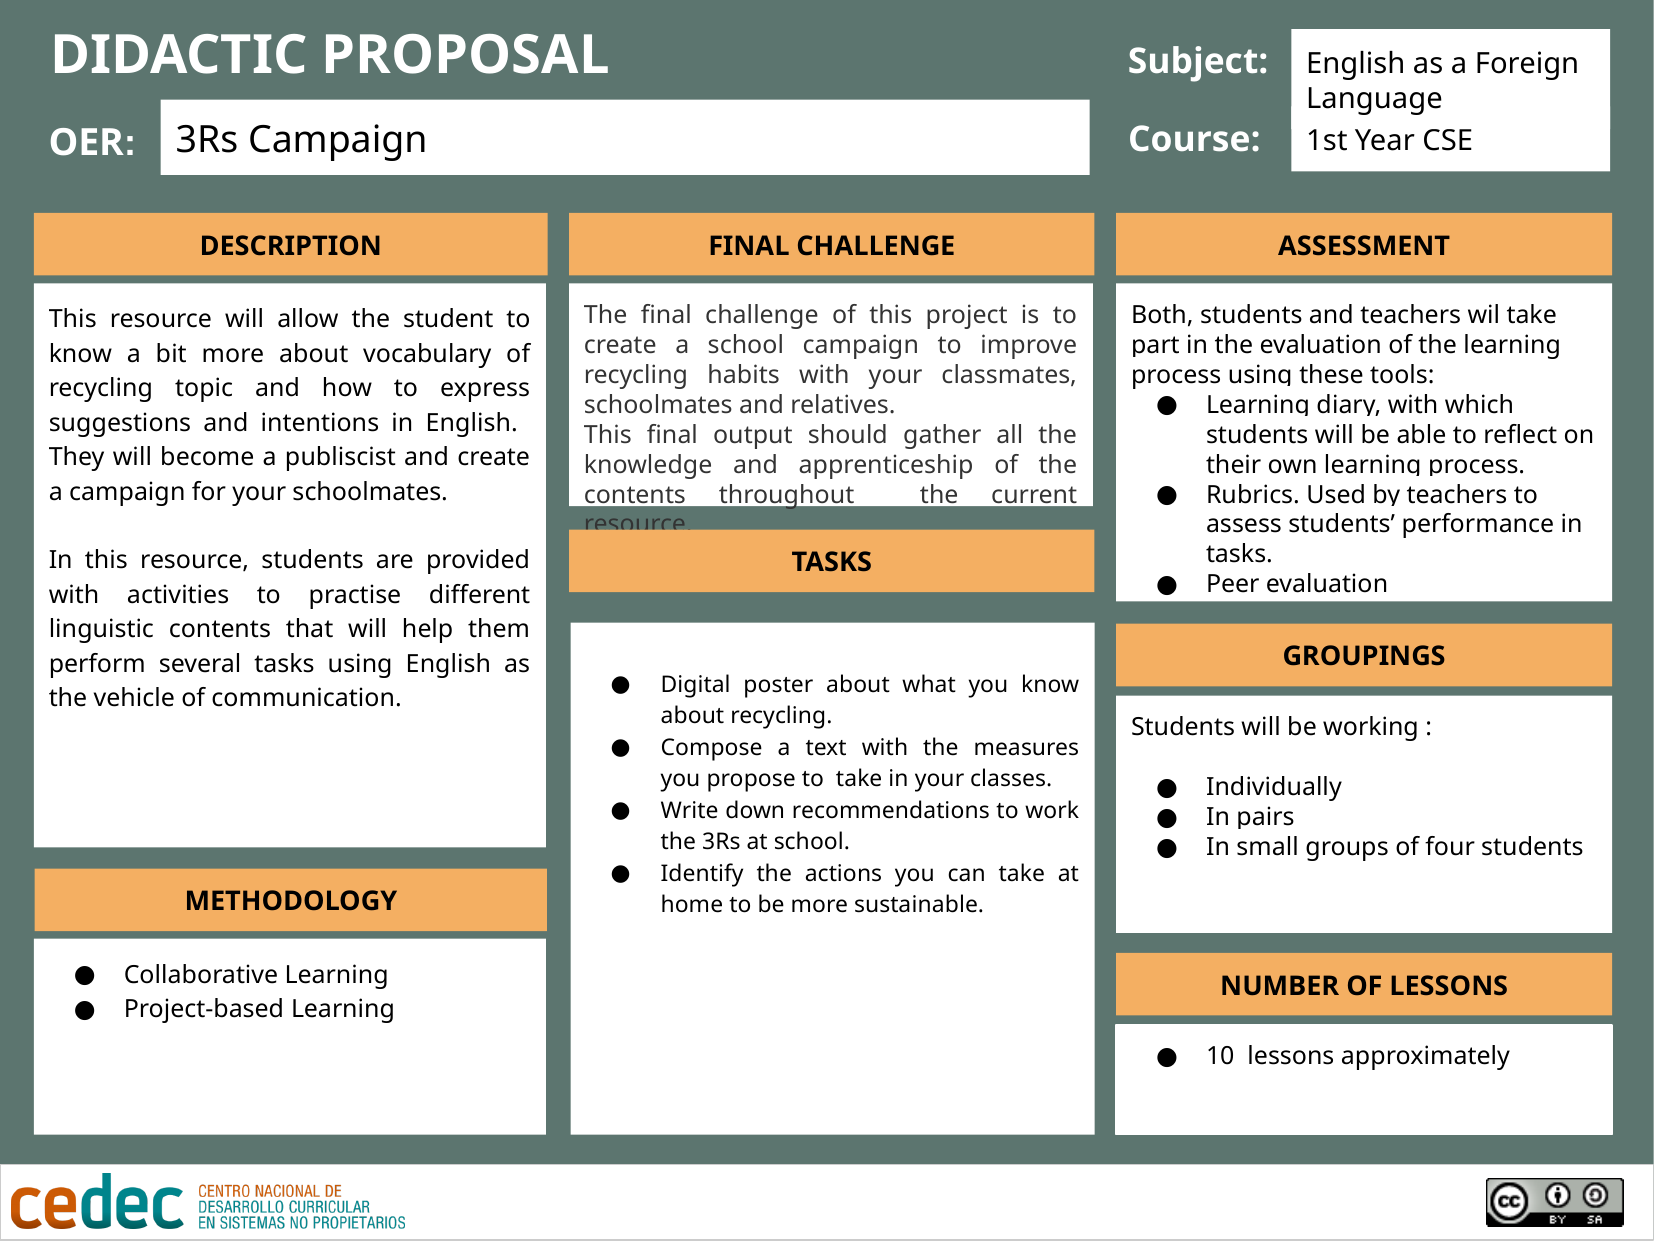

DIDACTIC PROPOSAL
English as a Foreign Language
Subject:
3Rs Campaign
1st Year CSE
Course:
OER:
DESCRIPTION
FINAL CHALLENGE
ASSESSMENT
This resource will allow the student to know a bit more about vocabulary of recycling topic and how to express suggestions and intentions in English. They will become a publiscist and create a campaign for your schoolmates.
In this resource, students are provided with activities to practise different linguistic contents that will help them perform several tasks using English as the vehicle of communication.
The final challenge of this project is to create a school campaign to improve recycling habits with your classmates, schoolmates and relatives.
This final output should gather all the knowledge and apprenticeship of the contents throughout the current resource.
Both, students and teachers wil take part in the evaluation of the learning process using these tools:
Learning diary, with which students will be able to reflect on their own learning process.
Rubrics. Used by teachers to assess students’ performance in tasks.
Peer evaluation
TASKS
Digital poster about what you know about recycling.
Compose a text with the measures you propose to take in your classes.
Write down recommendations to work the 3Rs at school.
Identify the actions you can take at home to be more sustainable.
GROUPINGS
Students will be working :
Individually
In pairs
In small groups of four students
METHODOLOGY
Collaborative Learning
Project-based Learning
NUMBER OF LESSONS
10 lessons approximately